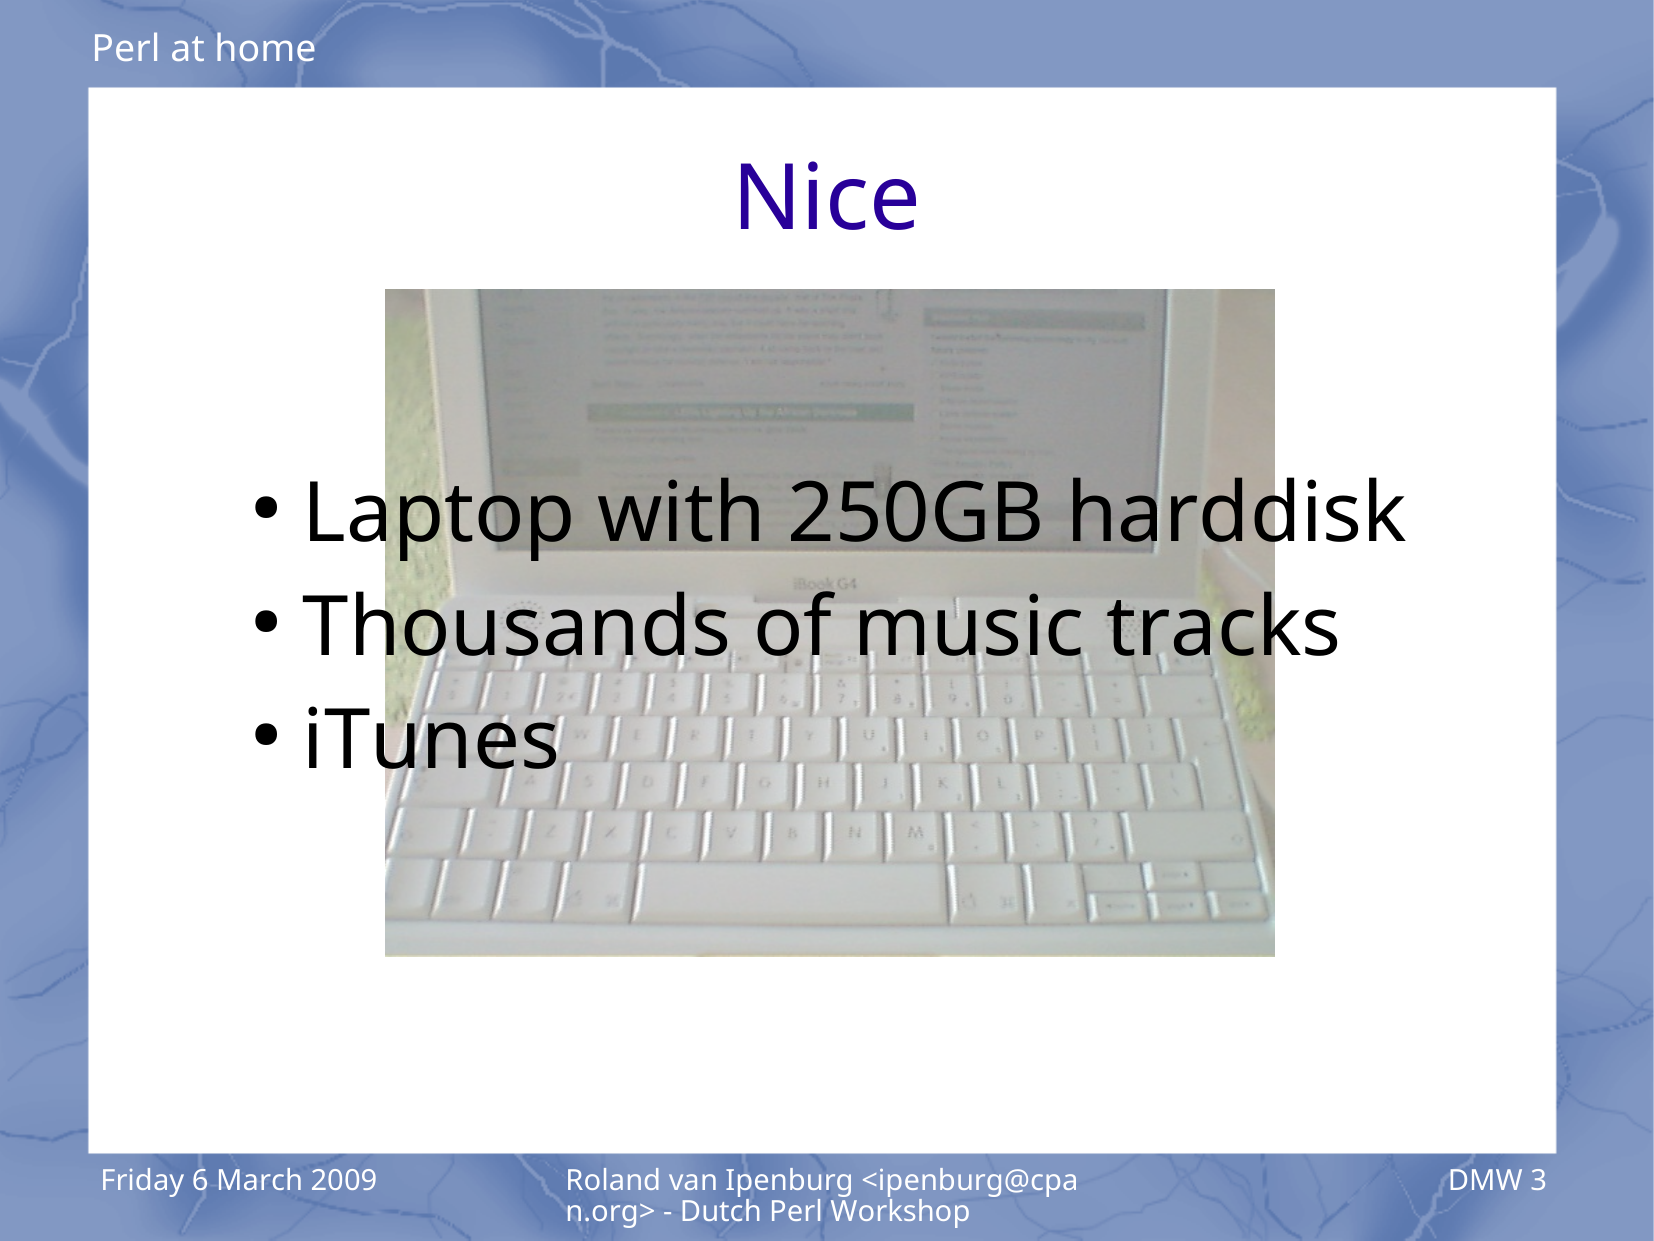

# Nice
 Laptop with 250GB harddisk
 Thousands of music tracks
 iTunes
Friday 6 March 2009
Roland van Ipenburg <ipenburg@cpan.org> - Dutch Perl Workshop
3